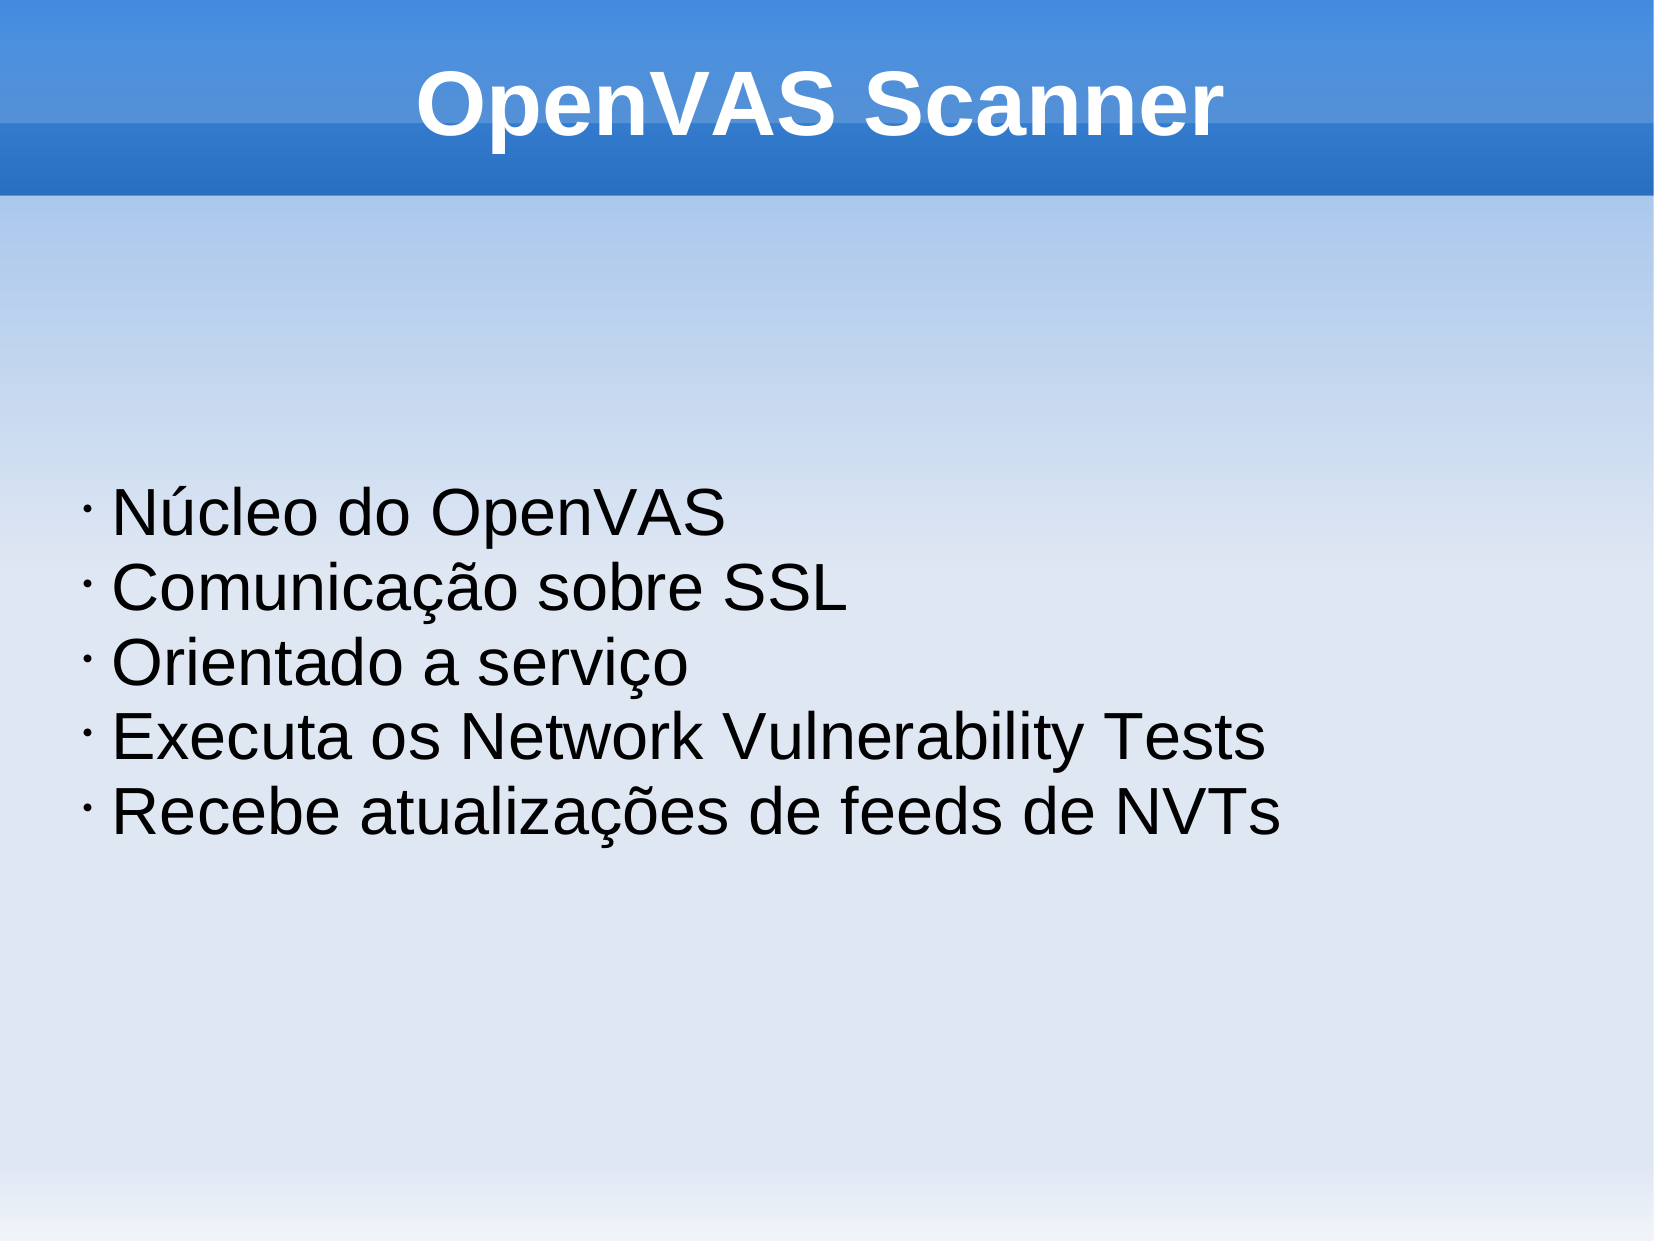

# OpenVAS Scanner
 Núcleo do OpenVAS
 Comunicação sobre SSL
 Orientado a serviço
 Executa os Network Vulnerability Tests
 Recebe atualizações de feeds de NVTs